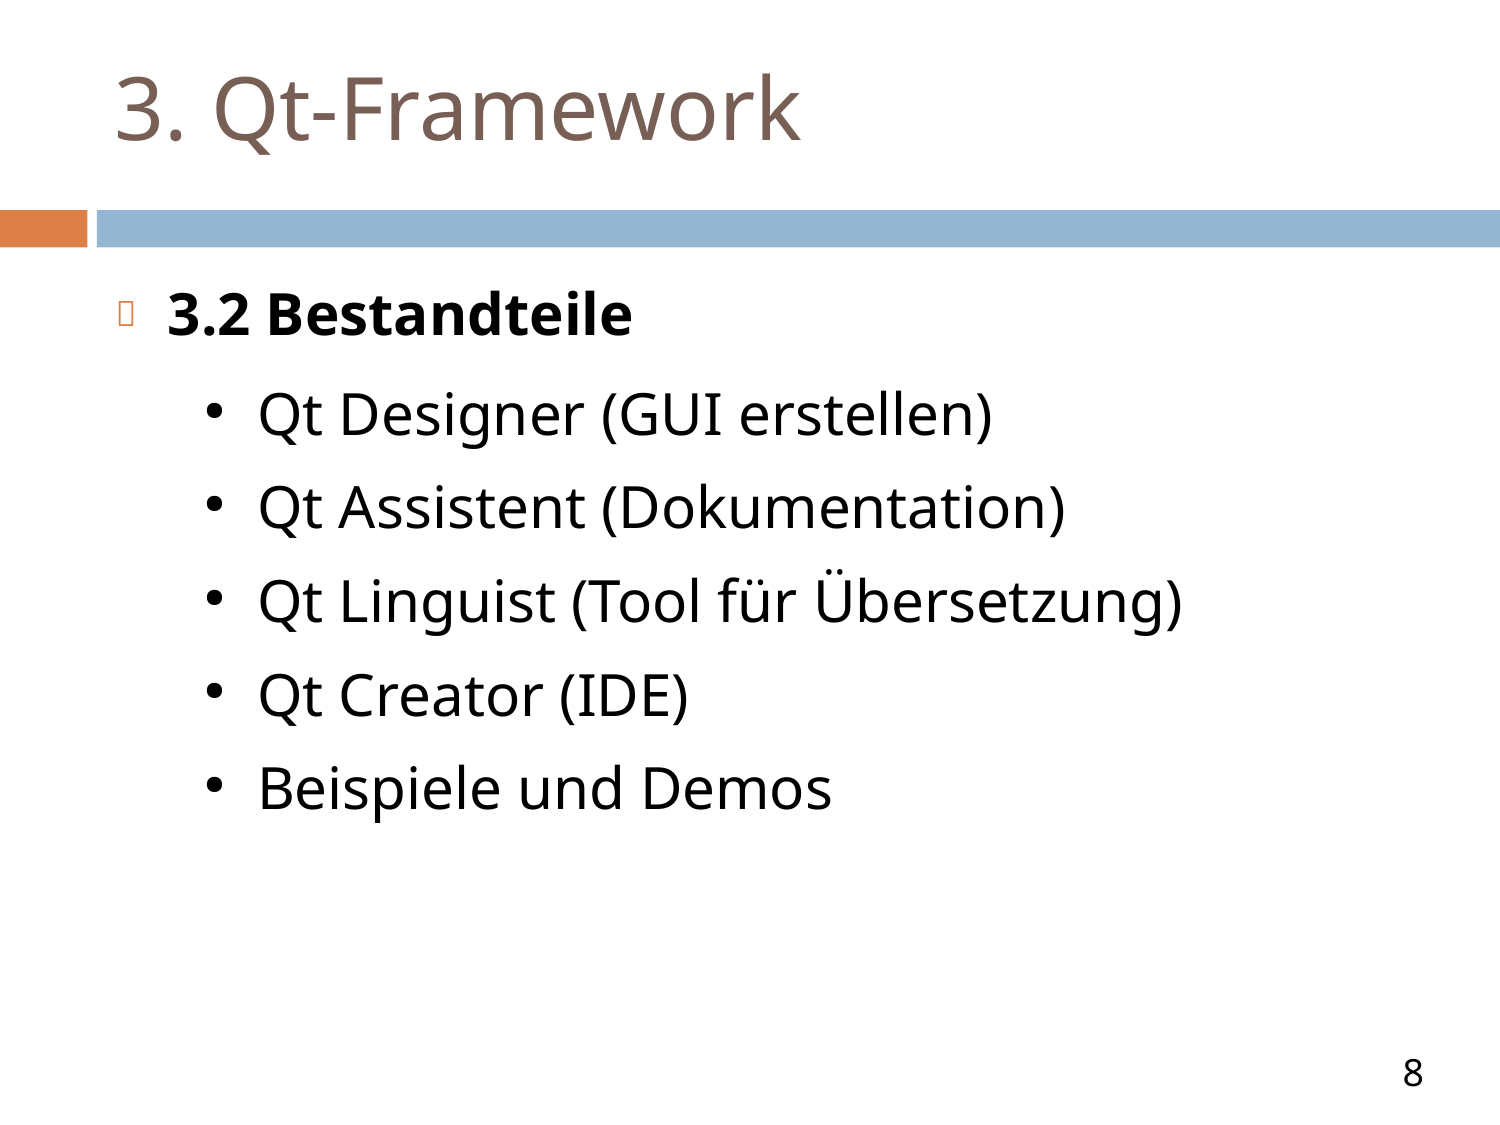

# 3. Qt-Framework
3.2 Bestandteile
Qt Designer (GUI erstellen)
Qt Assistent (Dokumentation)
Qt Linguist (Tool für Übersetzung)
Qt Creator (IDE)
Beispiele und Demos
8